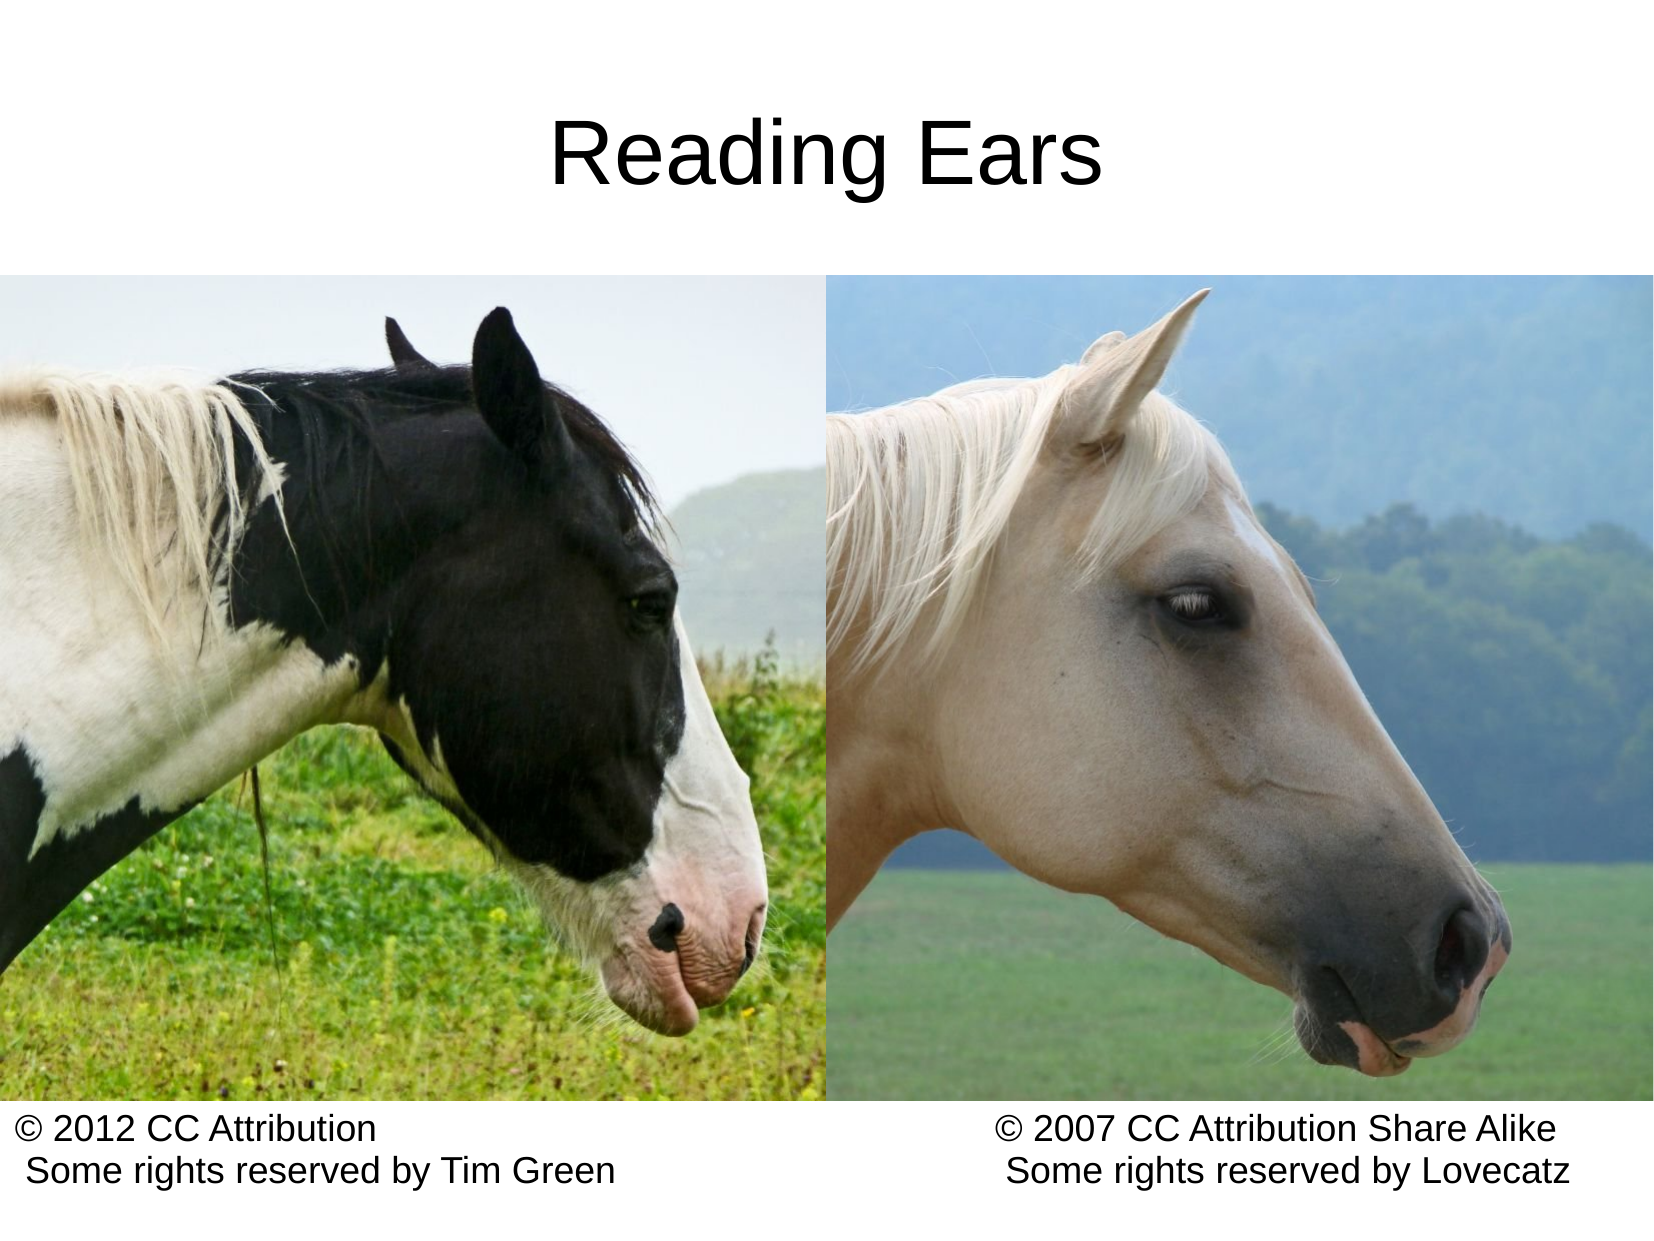

# Reading Ears
© 2012 CC Attribution
 Some rights reserved by Tim Green
© 2007 CC Attribution Share Alike
 Some rights reserved by Lovecatz